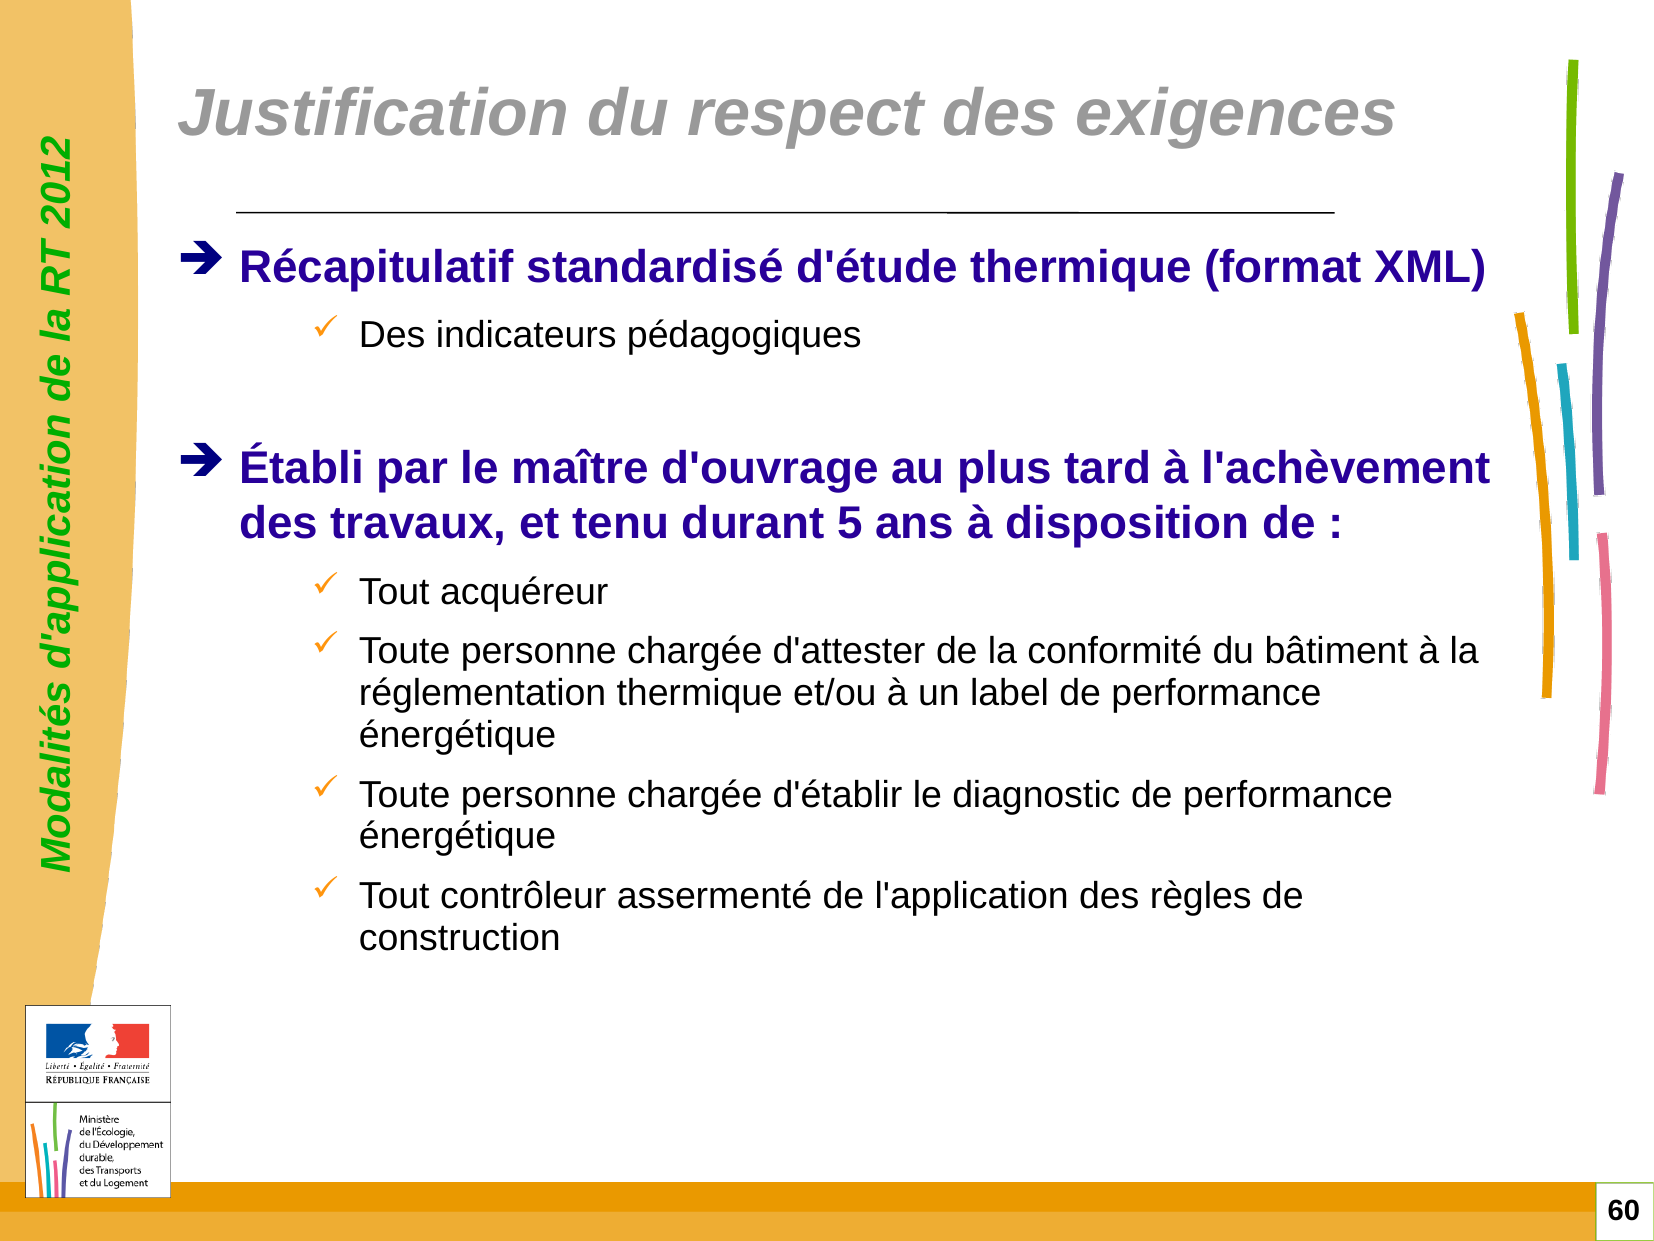

Justification du respect des exigences
# Récapitulatif standardisé d'étude thermique (format XML)
Des indicateurs pédagogiques
Établi par le maître d'ouvrage au plus tard à l'achèvement des travaux, et tenu durant 5 ans à disposition de :
Tout acquéreur
Toute personne chargée d'attester de la conformité du bâtiment à la réglementation thermique et/ou à un label de performance énergétique
Toute personne chargée d'établir le diagnostic de performance énergétique
Tout contrôleur assermenté de l'application des règles de construction
Modalités d'application de la RT 2012
60